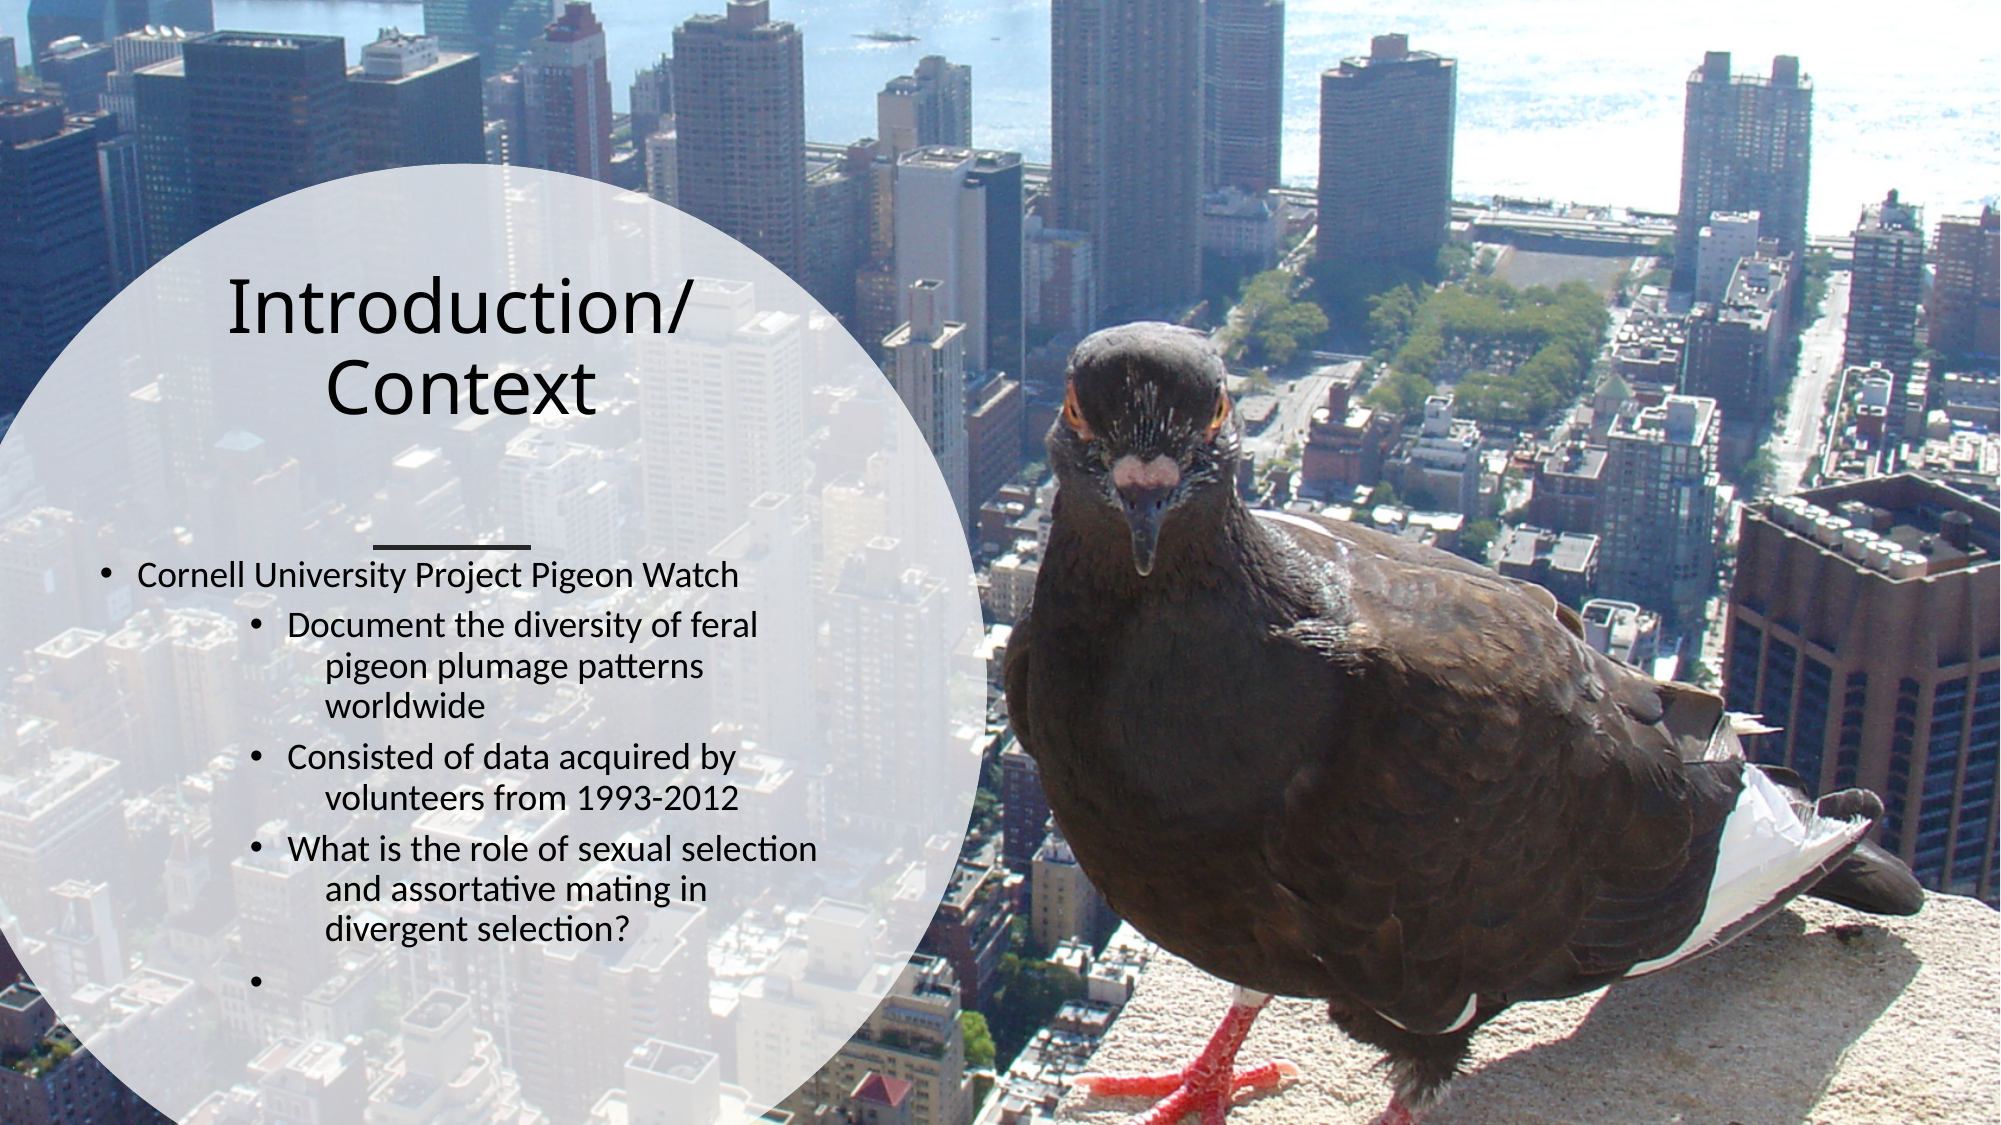

# Introduction/ Context
Cornell University Project Pigeon Watch
Document the diversity of feral pigeon plumage patterns worldwide
Consisted of data acquired by volunteers from 1993-2012
What is the role of sexual selection and assortative mating in divergent selection?